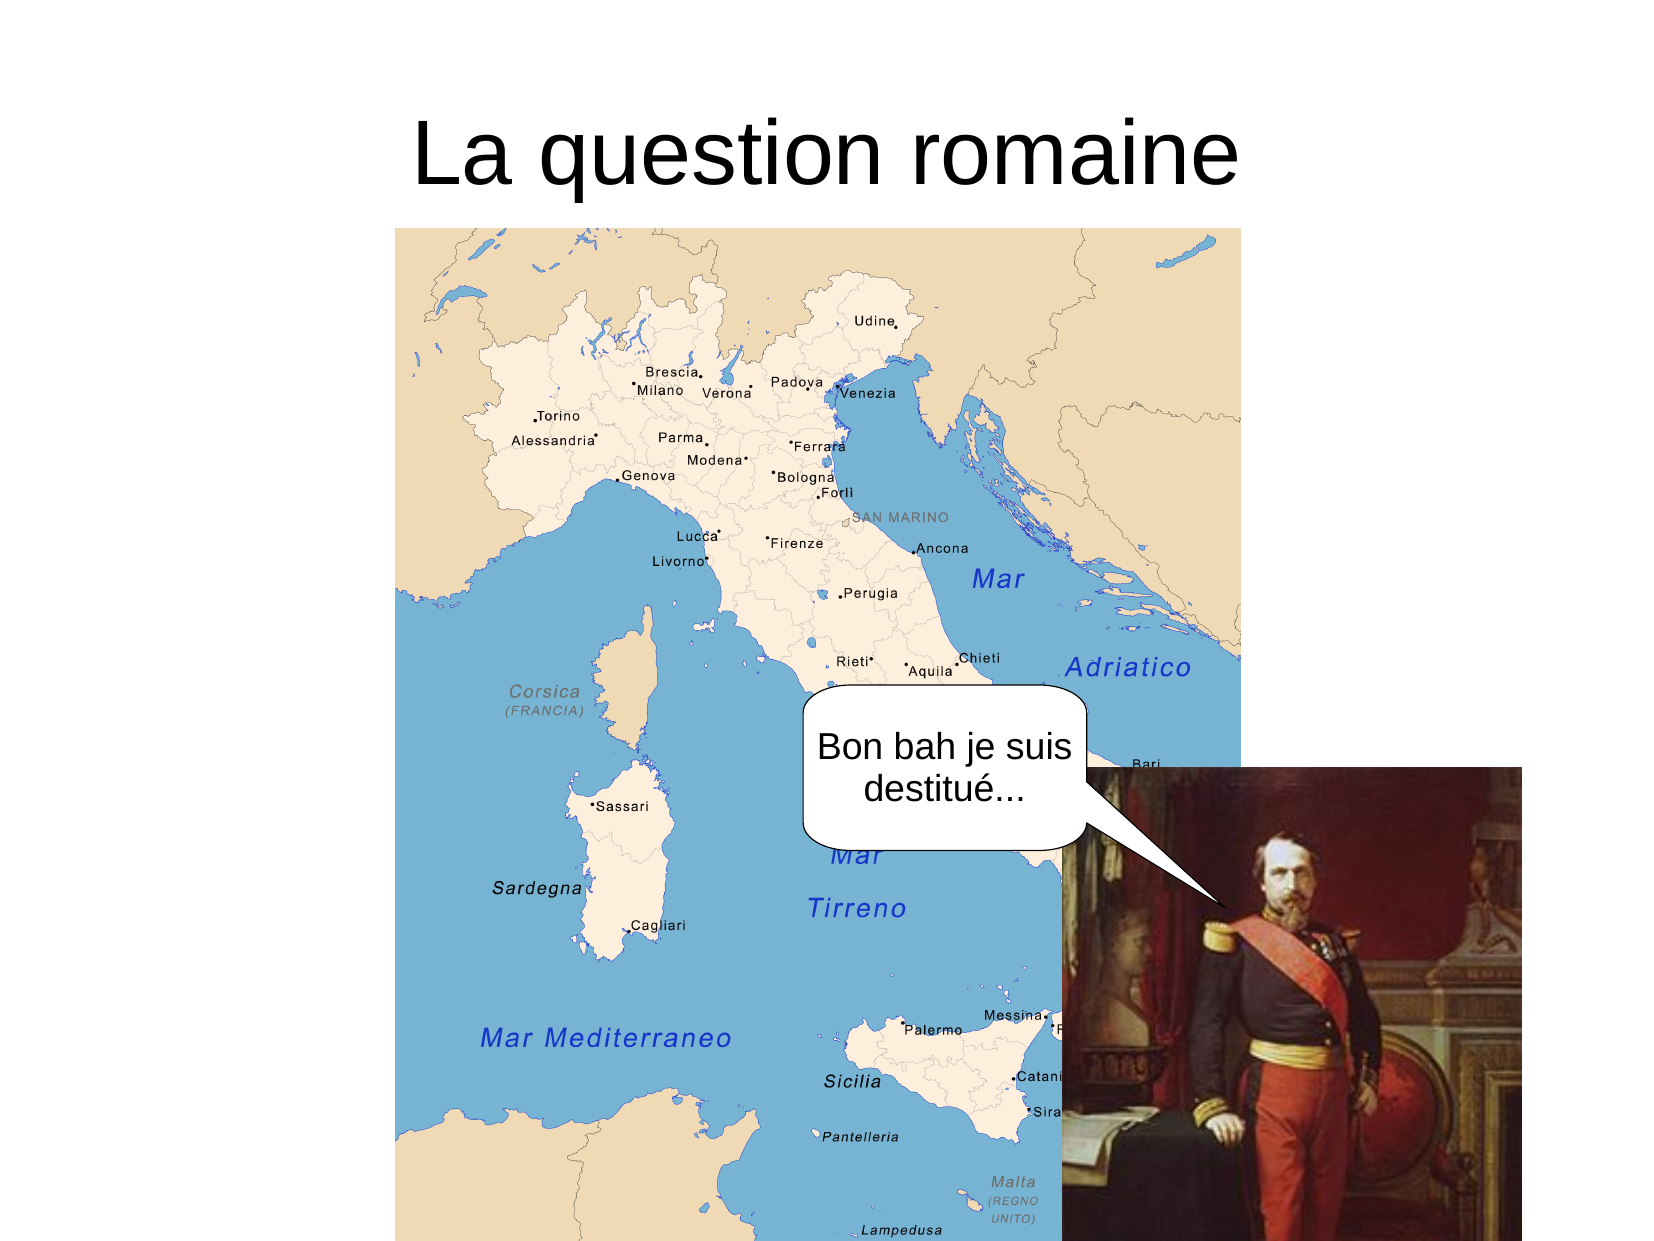

# La question romaine
Bon bah je suis
destitué...